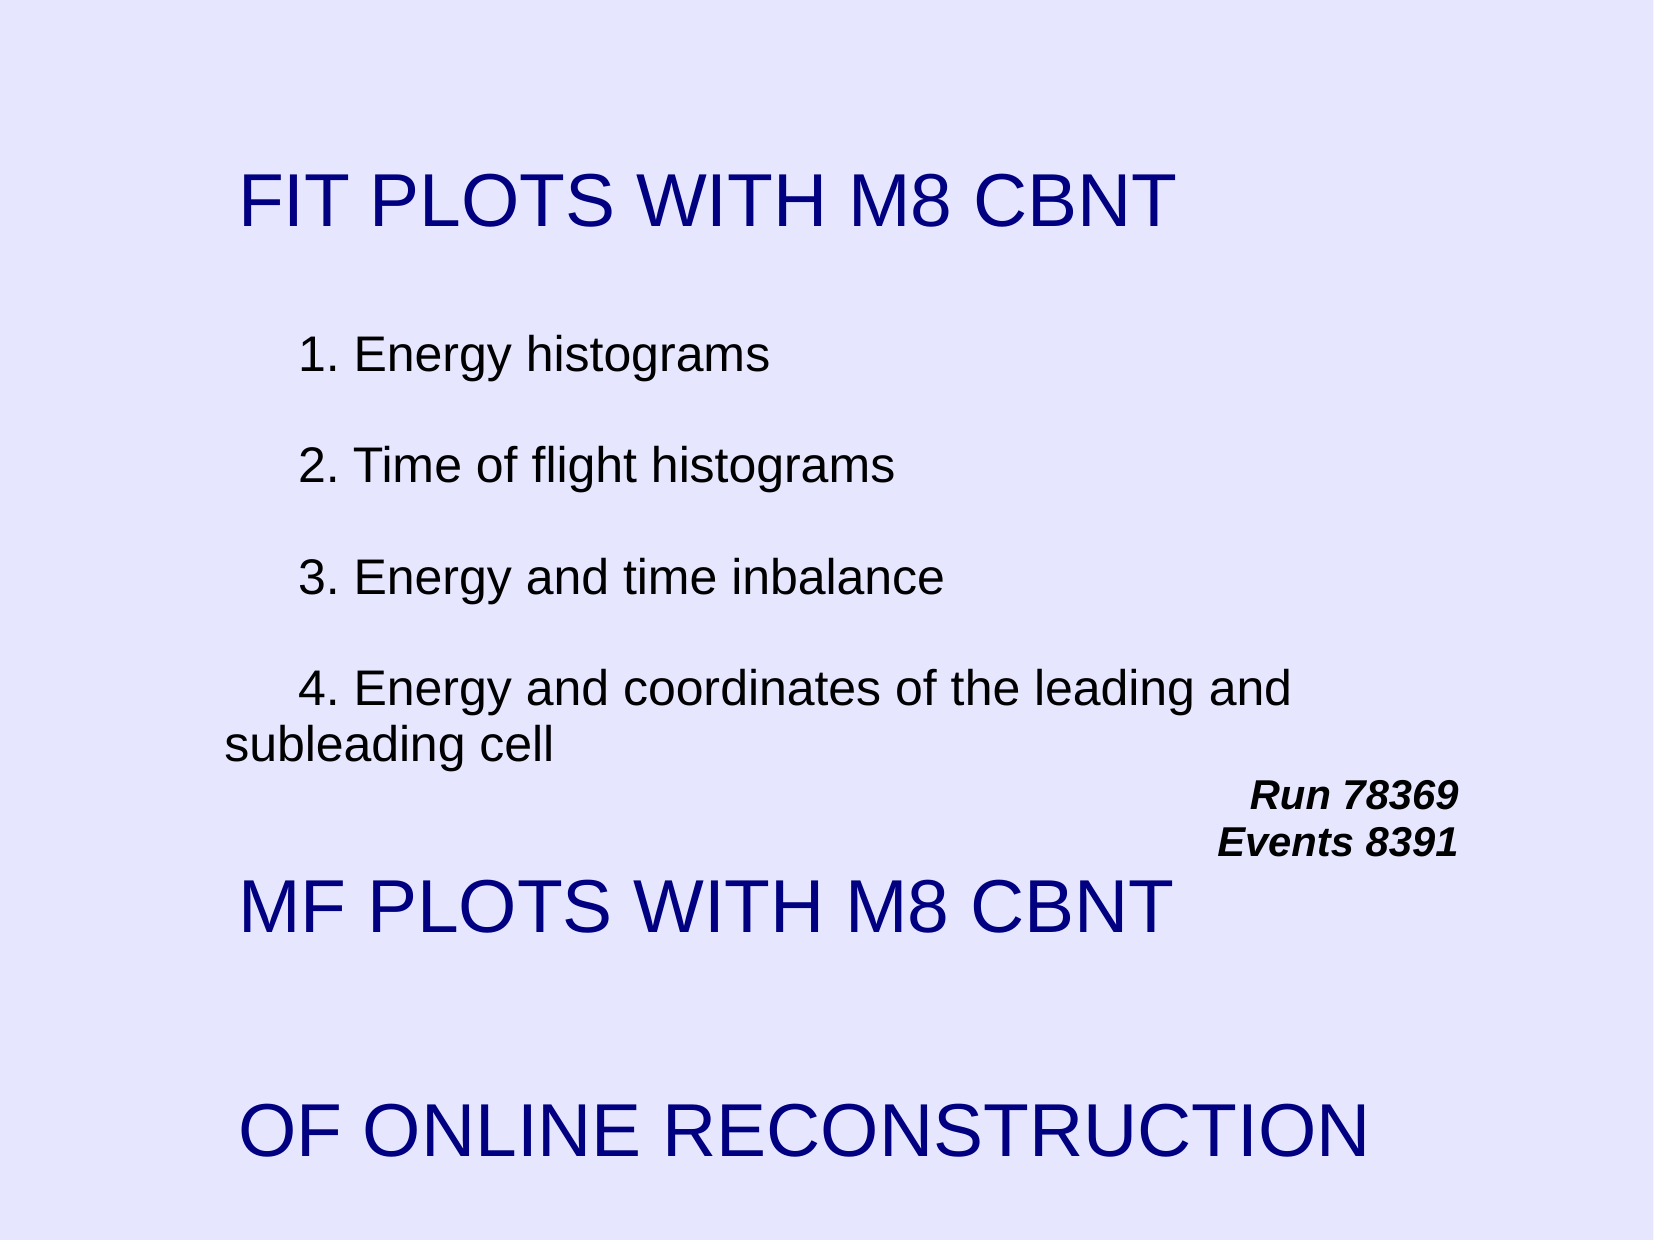

#
 FIT PLOTS WITH M8 CBNT
	1. Energy histograms
	2. Time of flight histograms
	3. Energy and time inbalance
	4. Energy and coordinates of the leading and 		 subleading cell
Run 78369
Events 8391
 MF PLOTS WITH M8 CBNT
 OF ONLINE RECONSTRUCTION